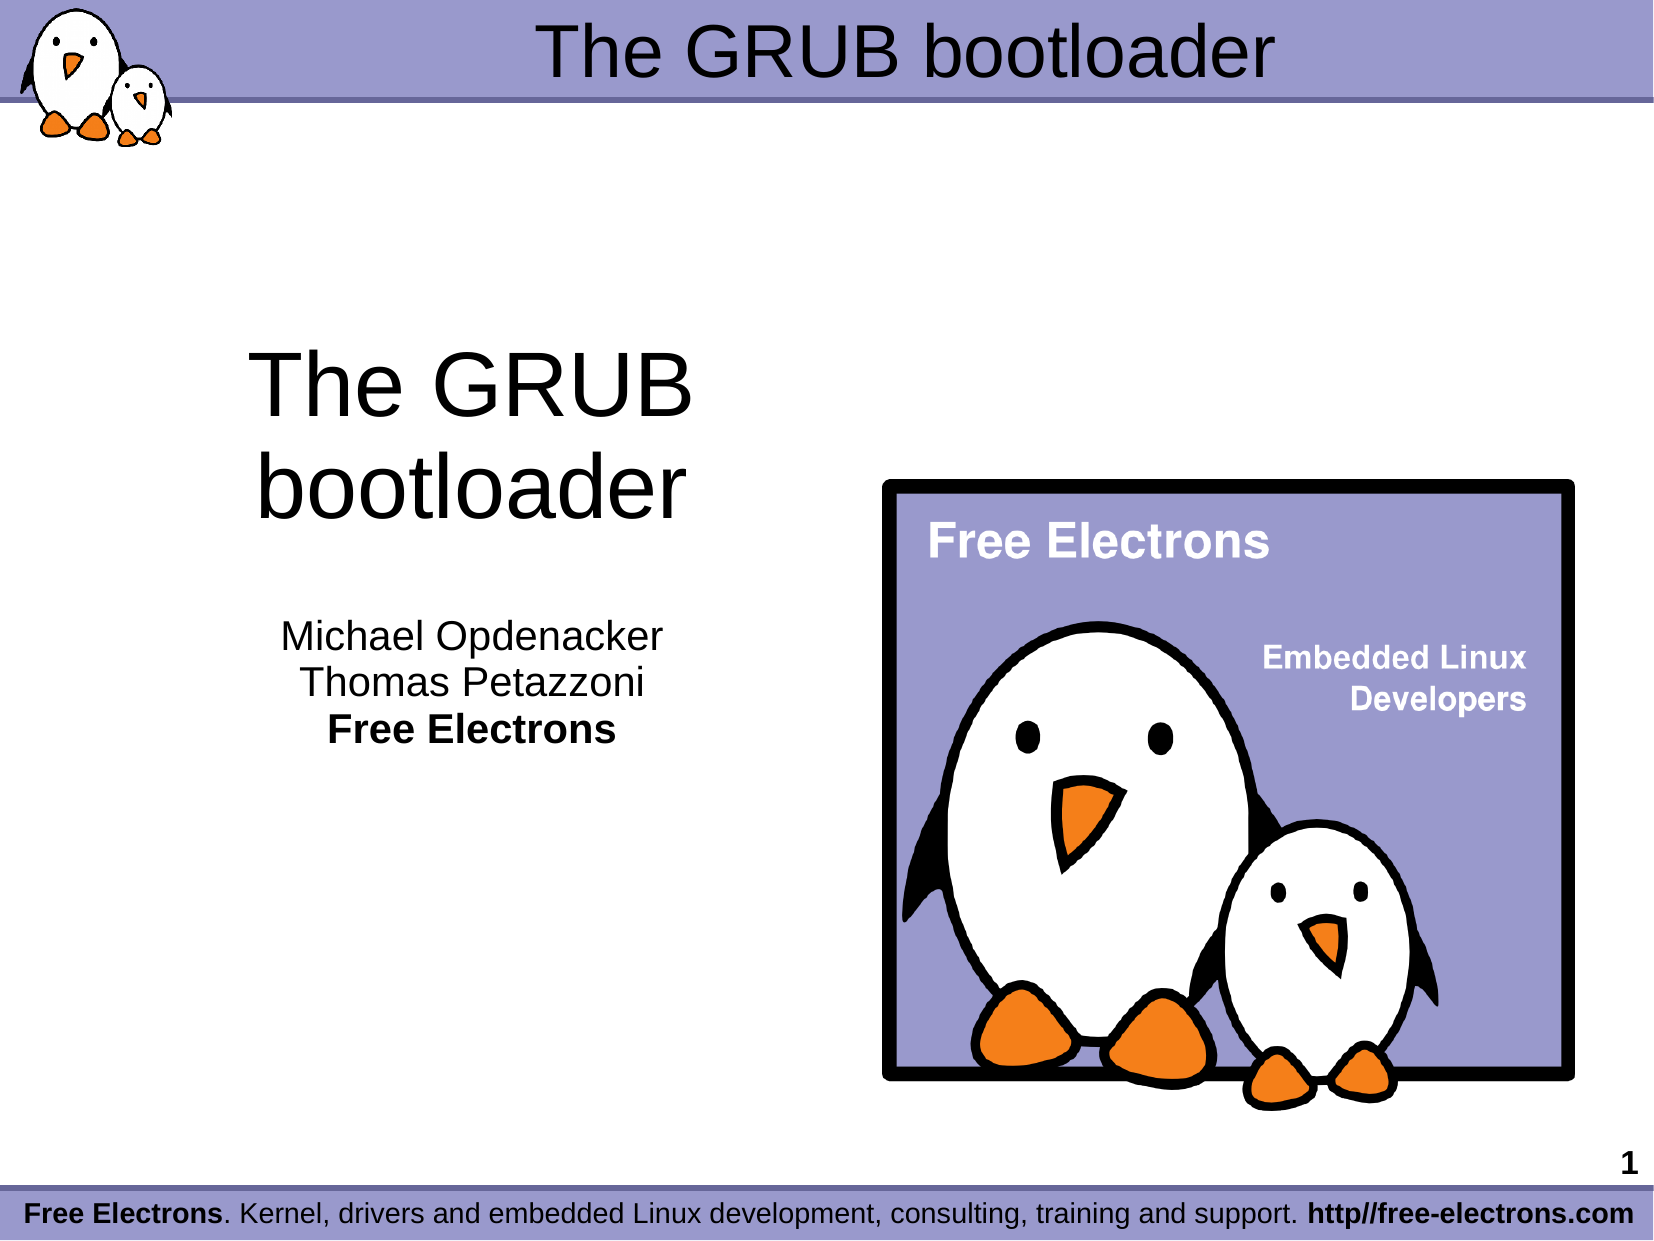

# The GRUB bootloader
The GRUB
bootloader
Michael Opdenacker
Thomas Petazzoni
Free Electrons